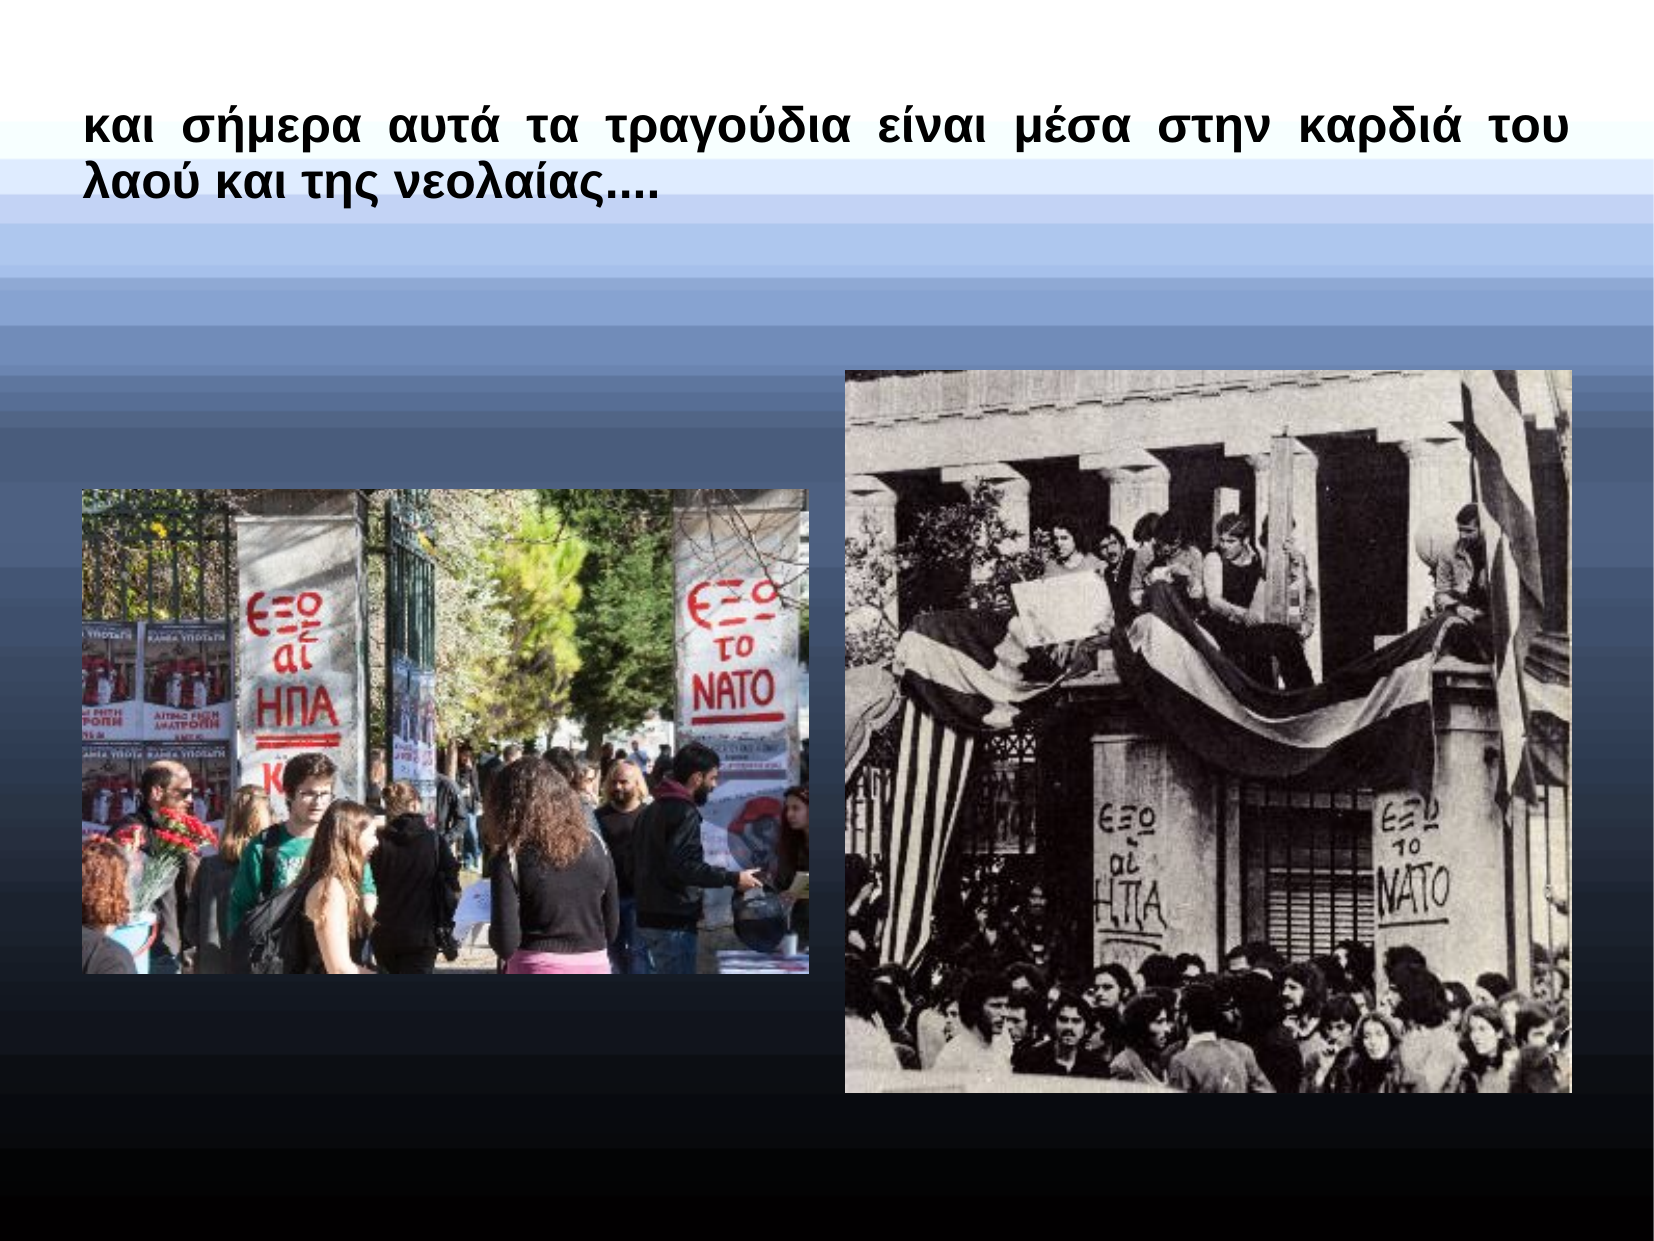

# και σήμερα αυτά τα τραγούδια είναι μέσα στην καρδιά του λαού και της νεολαίας....